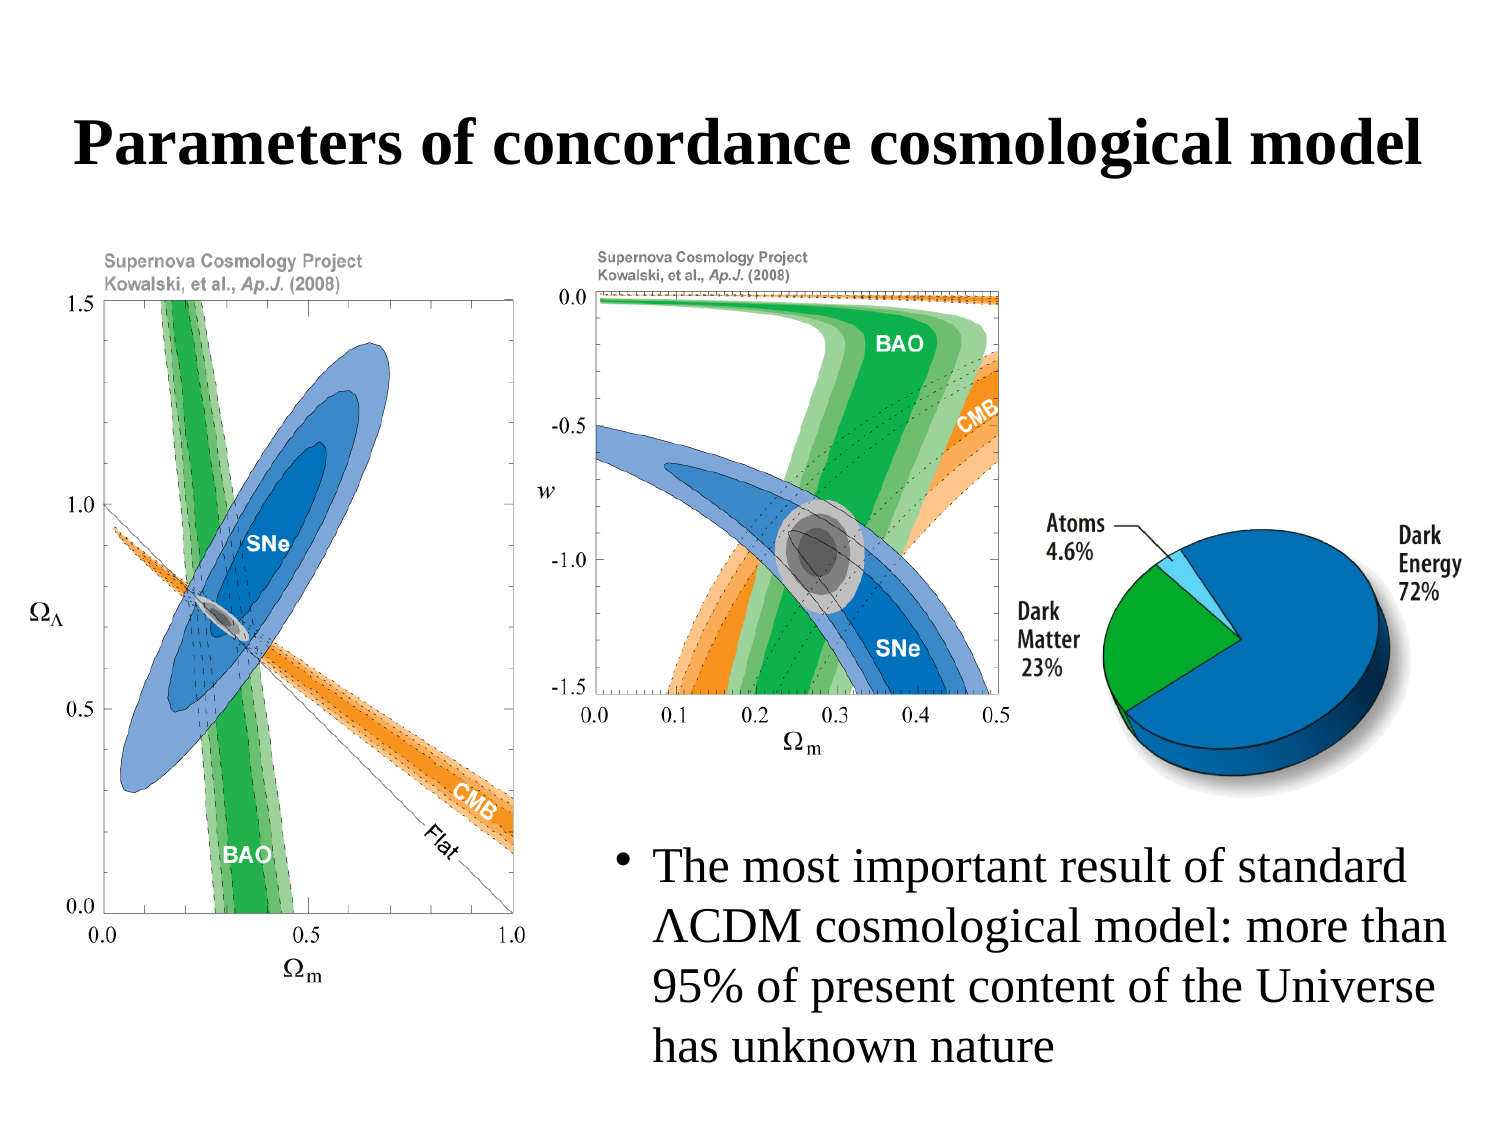

# Parameters of concordance cosmological model
The most important result of standard ΛCDM cosmological model: more than 95% of present content of the Universe has unknown nature